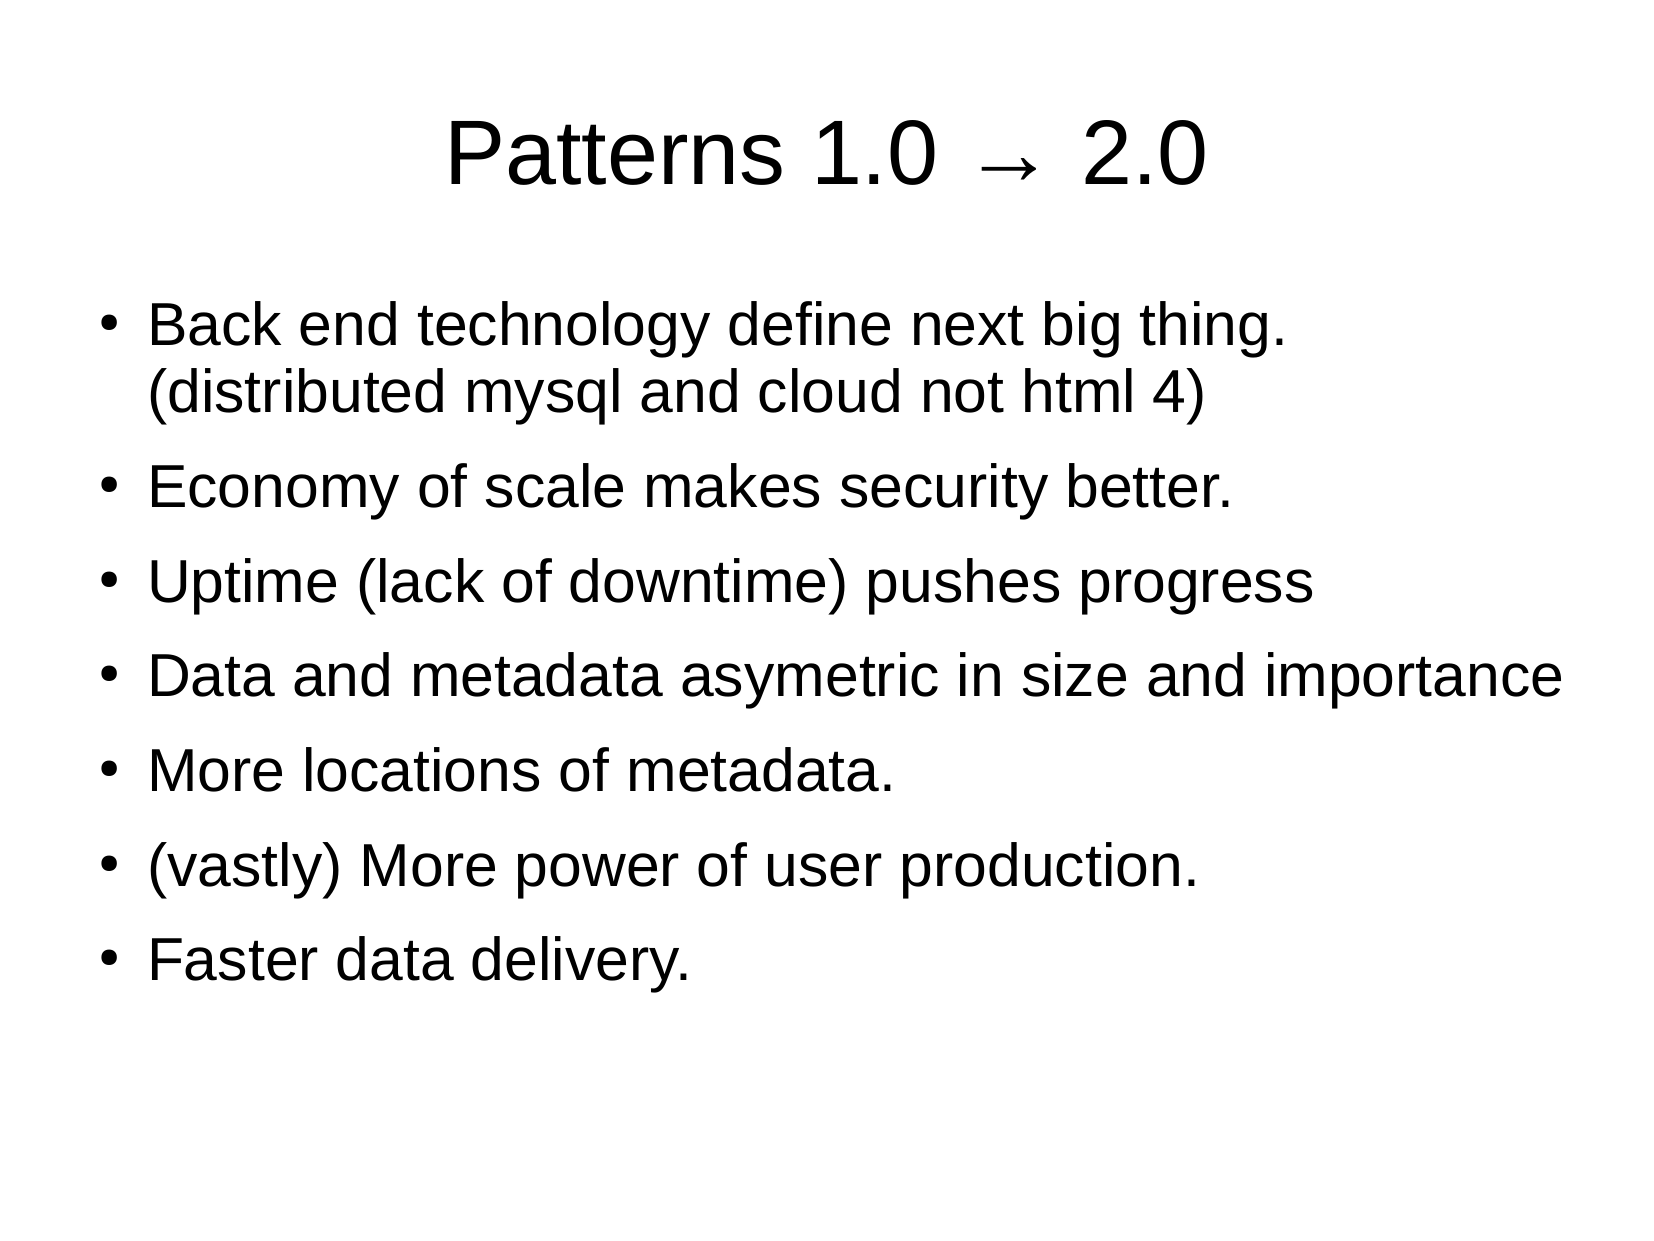

# Patterns 1.0 → 2.0
Back end technology define next big thing. (distributed mysql and cloud not html 4)
Economy of scale makes security better.
Uptime (lack of downtime) pushes progress
Data and metadata asymetric in size and importance
More locations of metadata.
(vastly) More power of user production.
Faster data delivery.